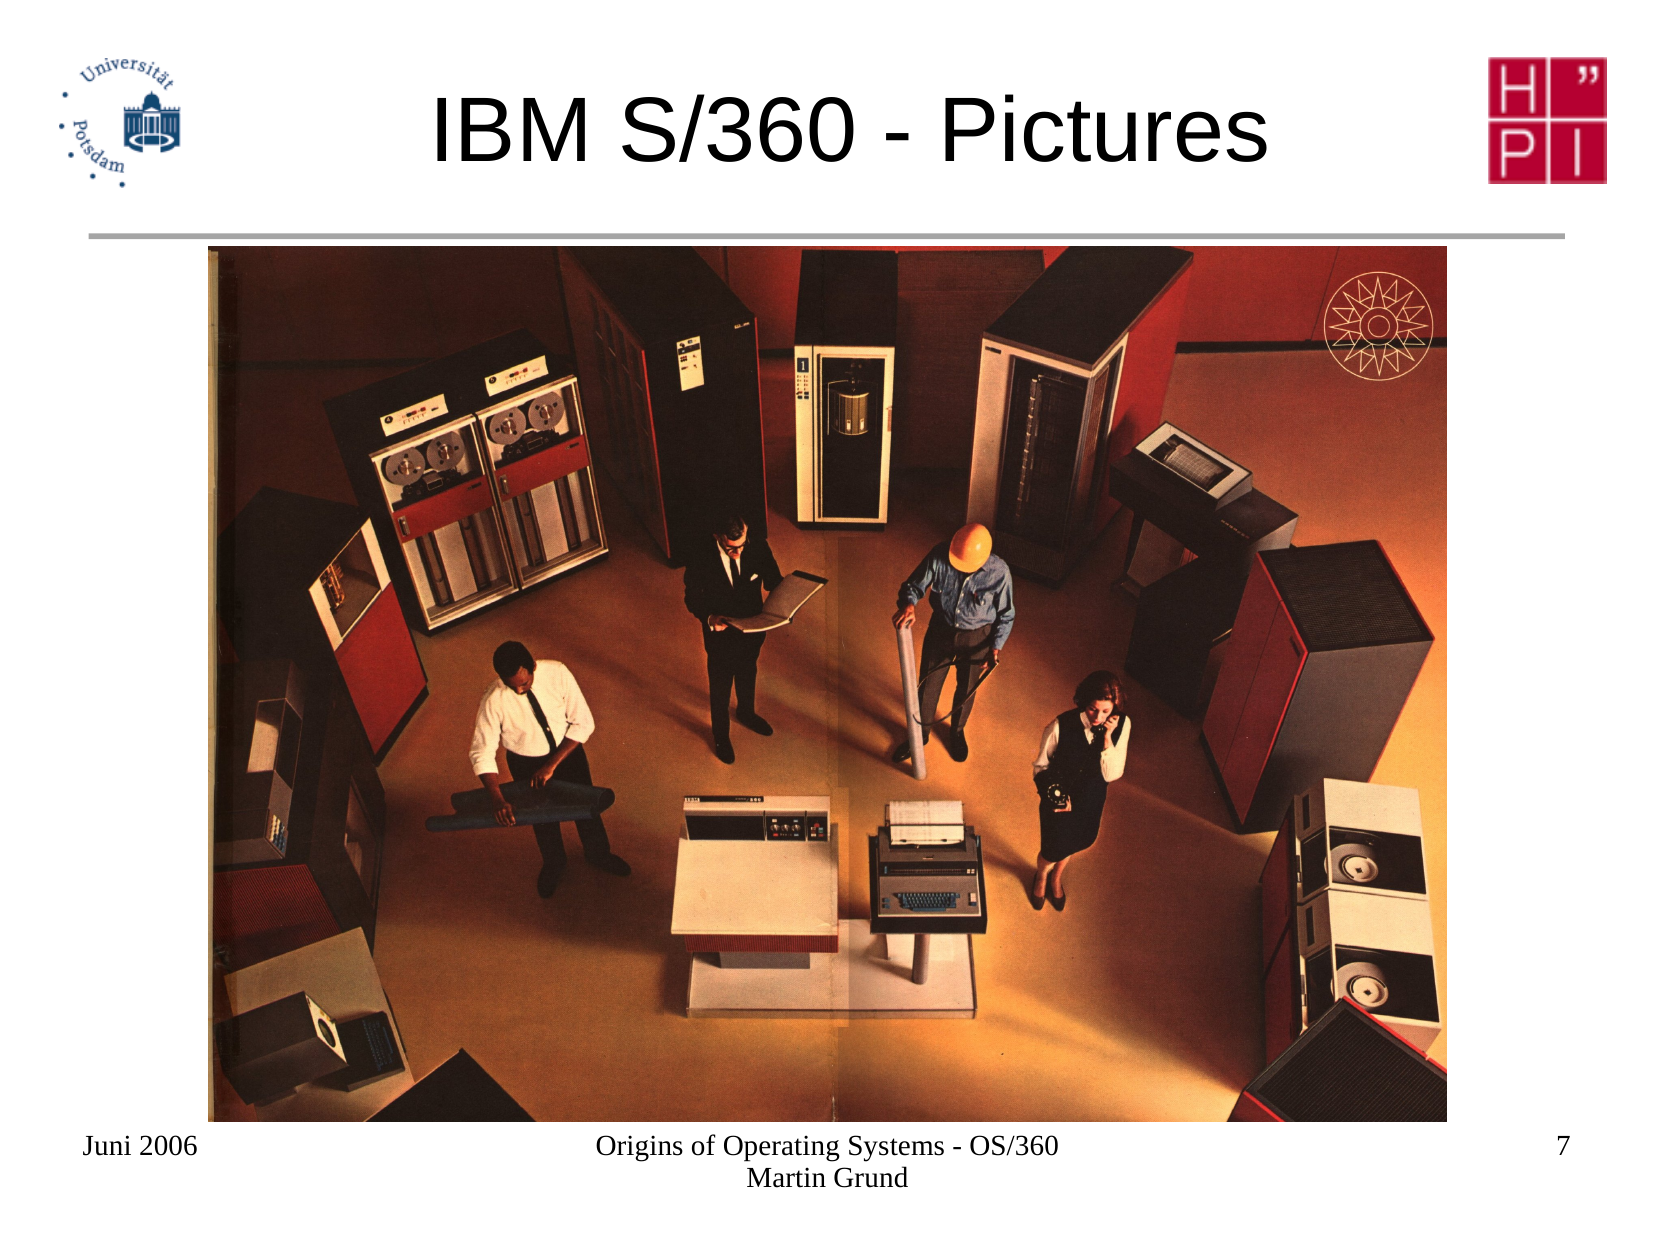

# IBM S/360 - Pictures
Juni 2006
Origins of Operating Systems - OS/360
7